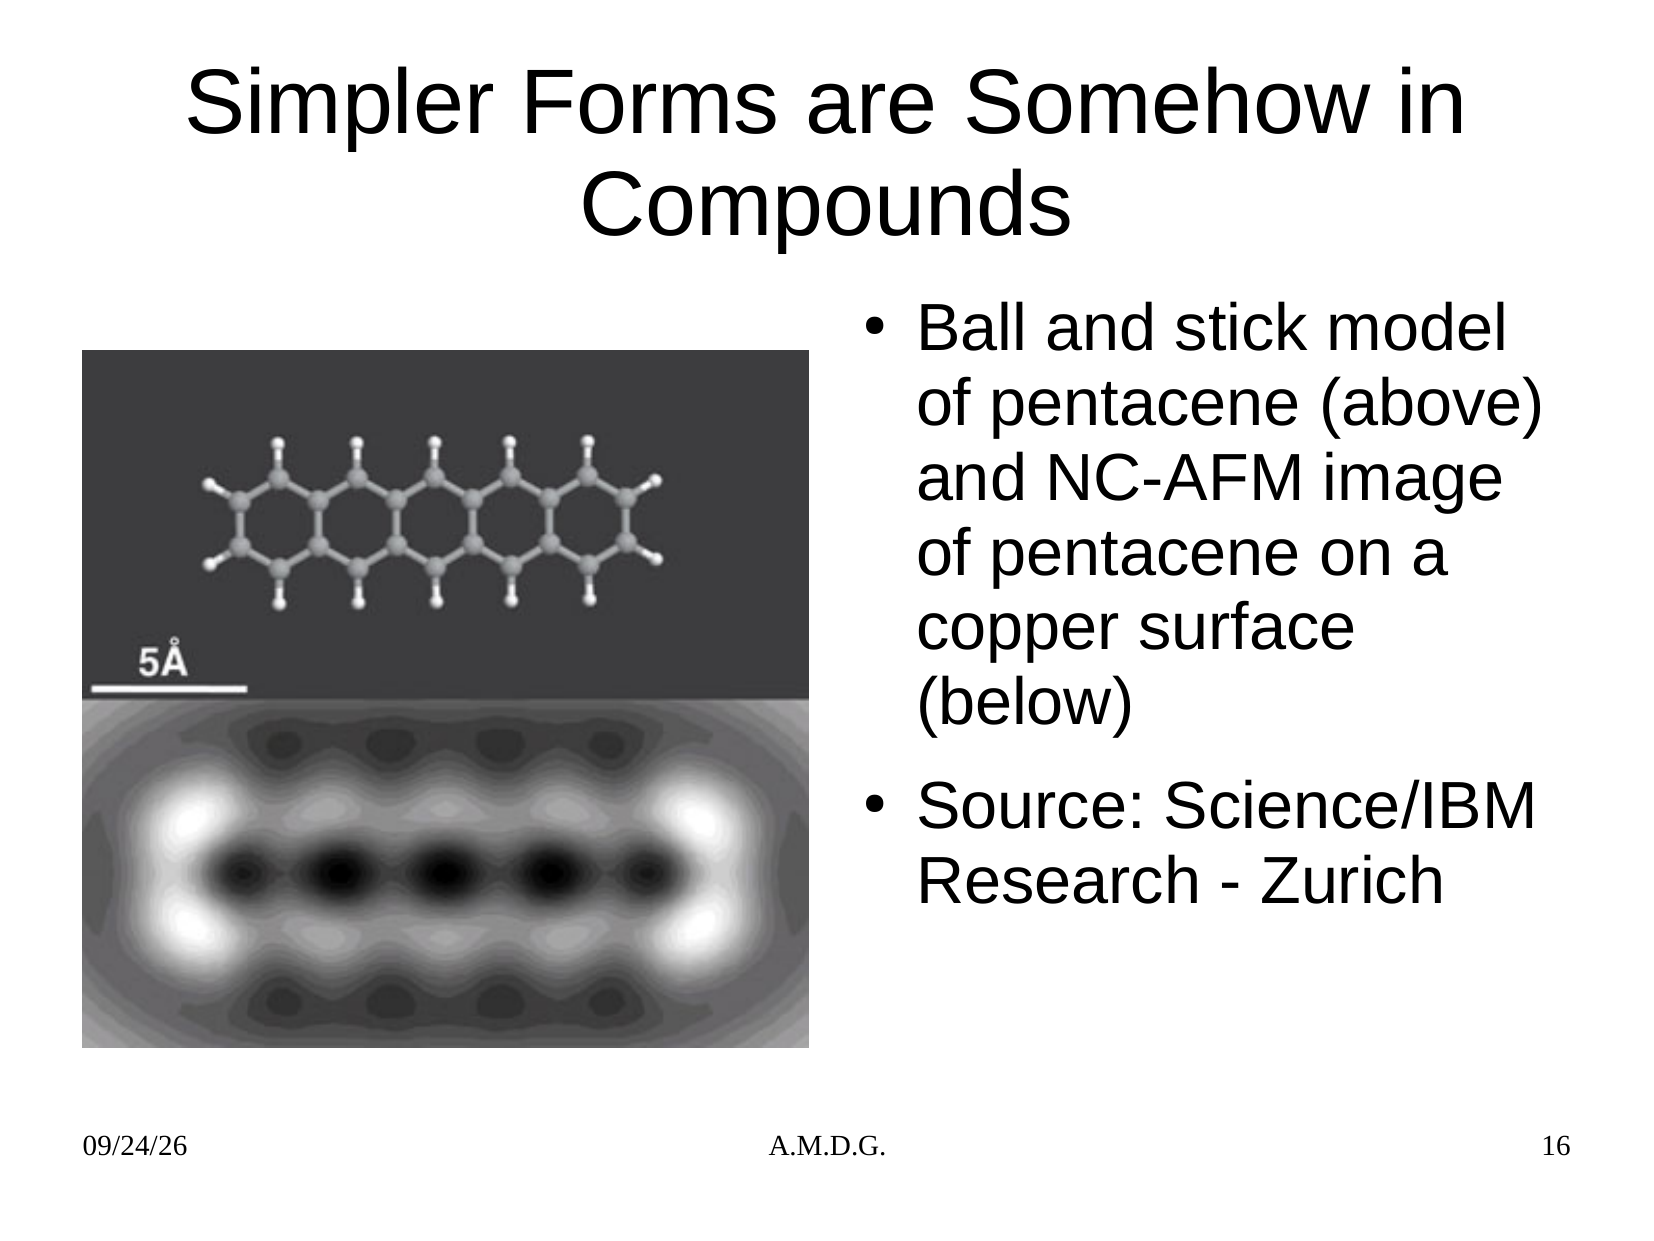

# Simpler Forms are Somehow in Compounds
Ball and stick model of pentacene (above) and NC-AFM image of pentacene on a copper surface (below)
Source: Science/IBM Research - Zurich
`
A.M.D.G.
16